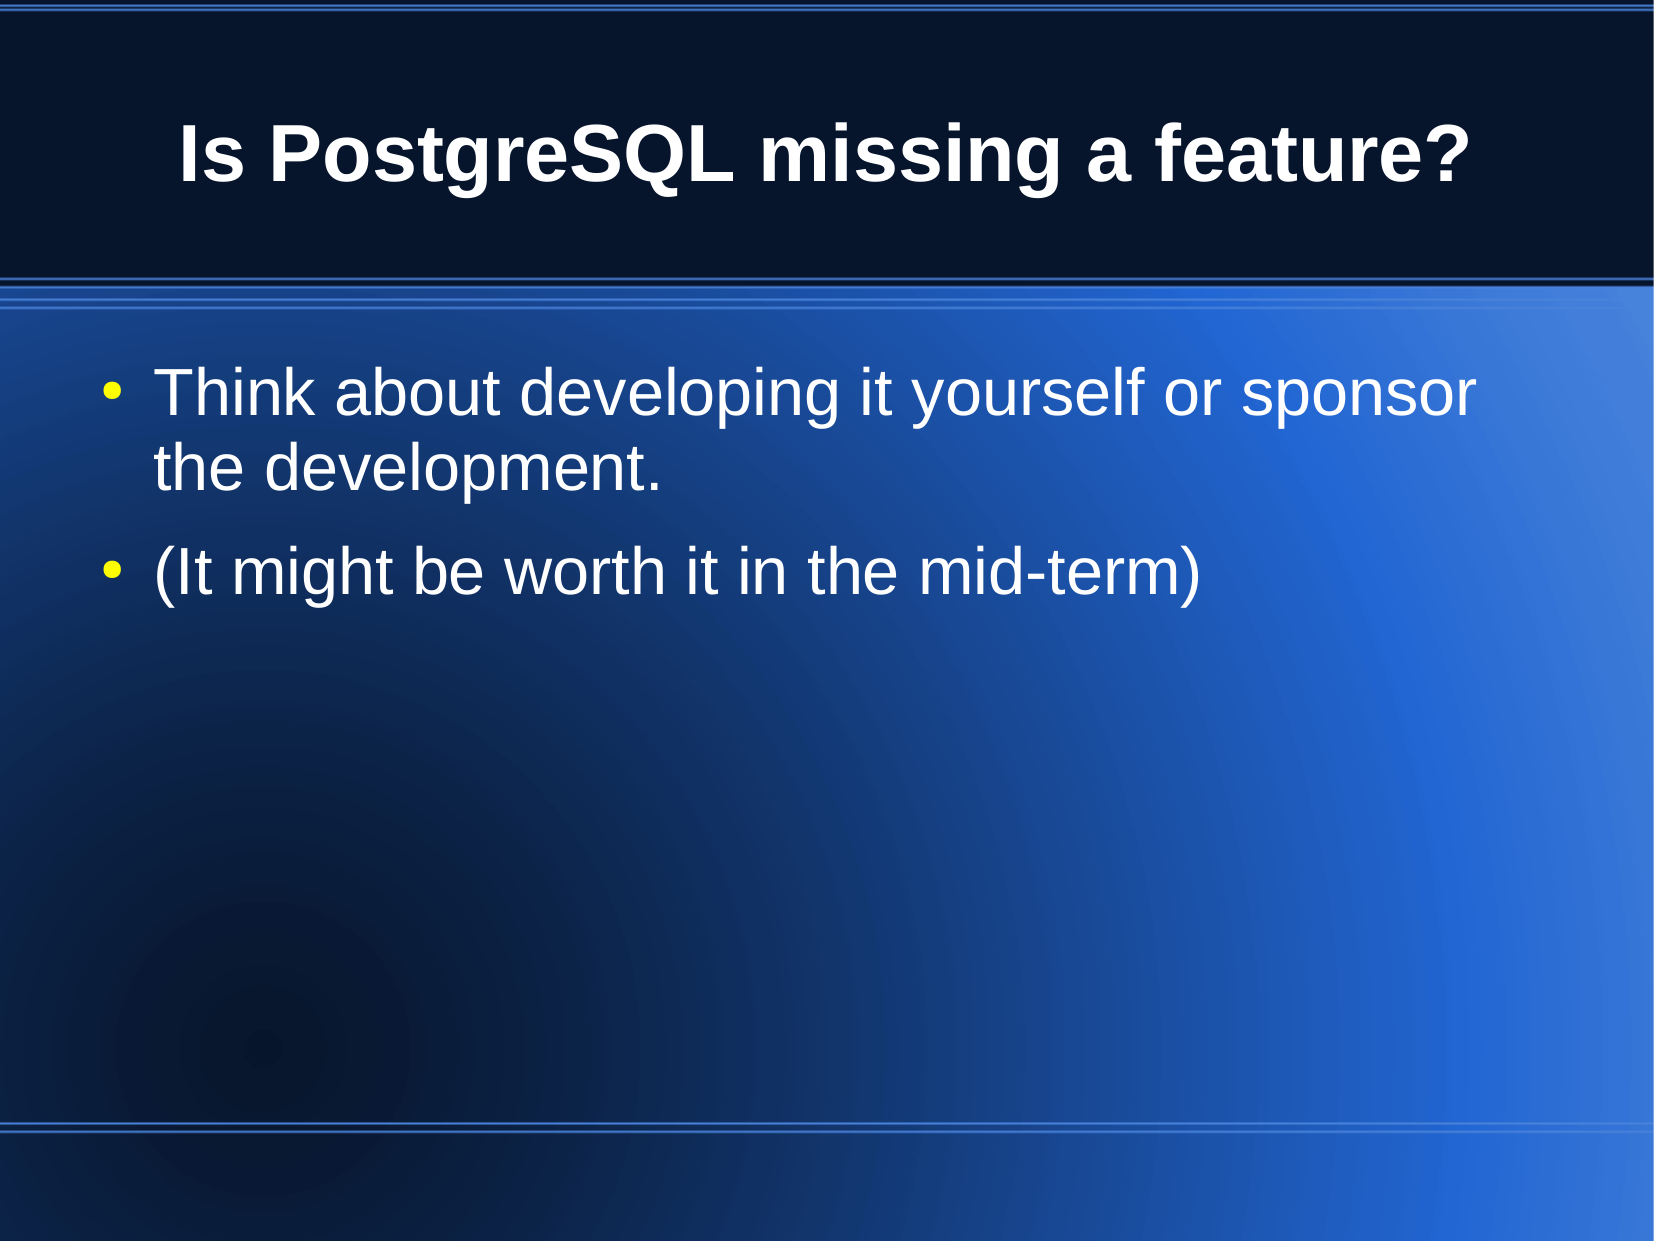

# Is PostgreSQL missing a feature?
Think about developing it yourself or sponsor the development.
(It might be worth it in the mid-term)